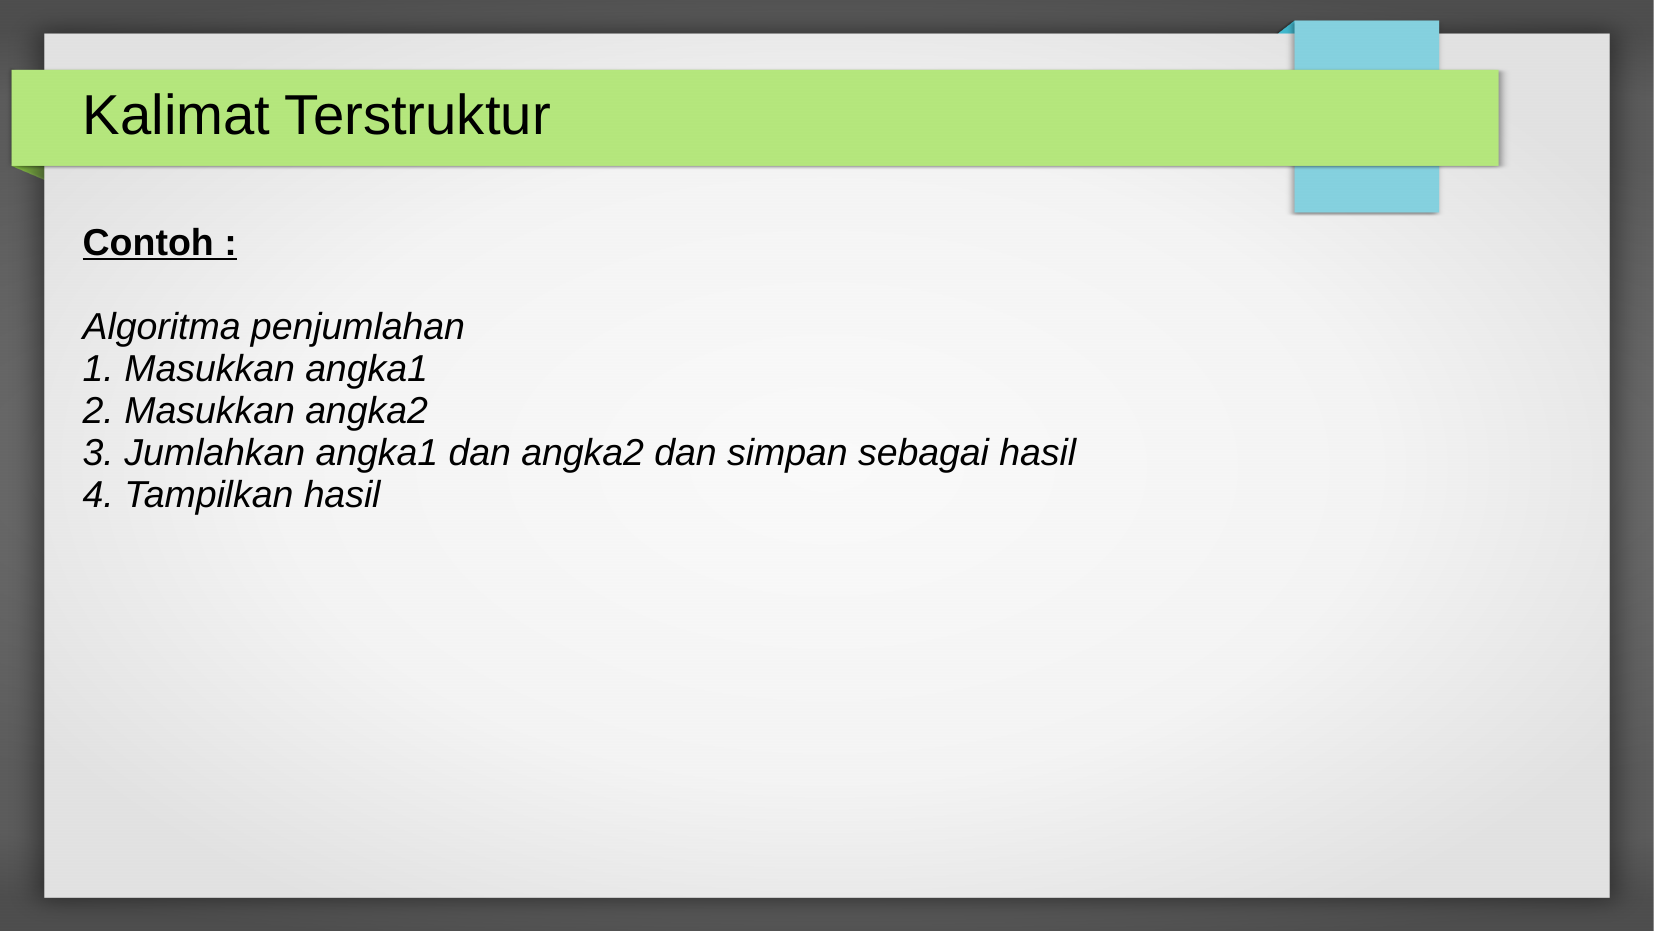

# Kalimat Terstruktur
Contoh :
Algoritma penjumlahan
1. Masukkan angka1
2. Masukkan angka2
3. Jumlahkan angka1 dan angka2 dan simpan sebagai hasil
4. Tampilkan hasil